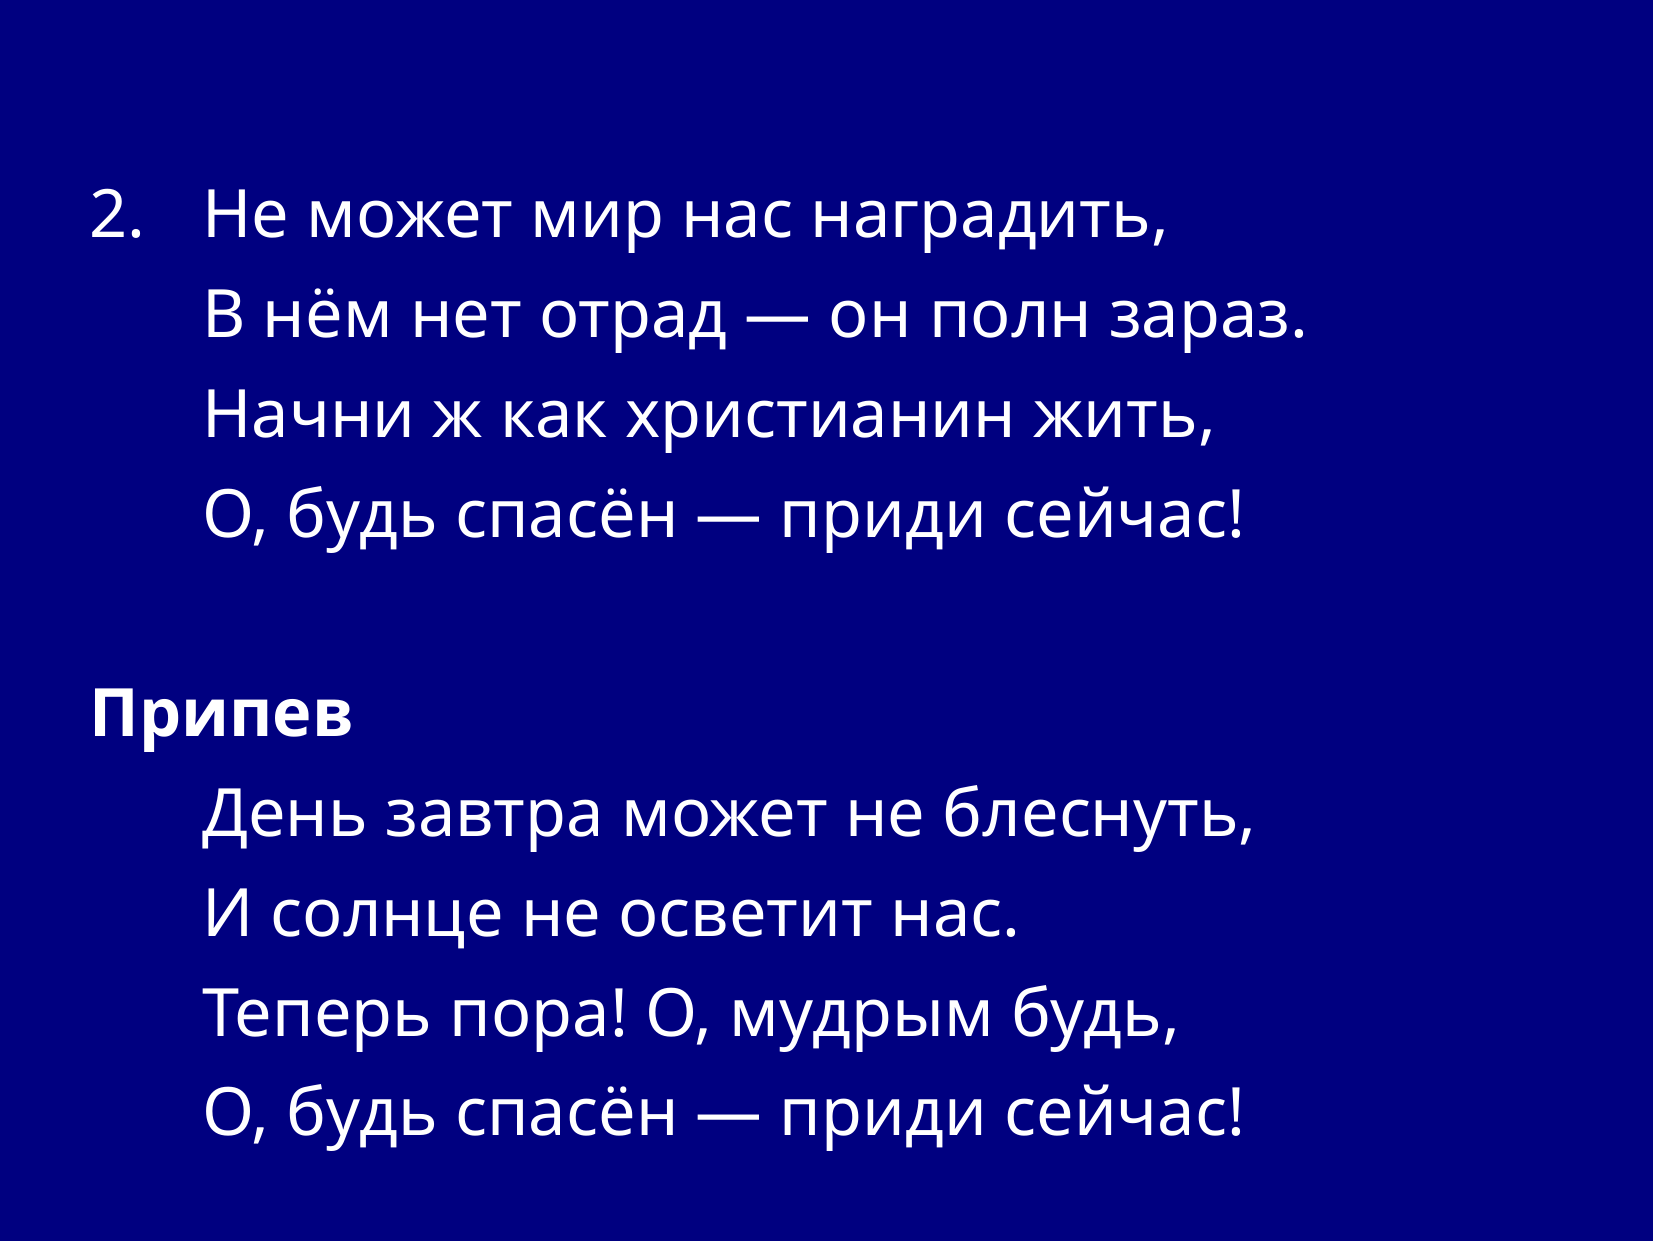

2.	Не может мир нас наградить,
	В нём нет отрад — он полн зараз.
	Начни ж как христианин жить,
	О, будь спасён — приди сейчас!
Припев
	День завтра может не блеснуть,
	И солнце не осветит нас.
	Теперь пора! О, мудрым будь,
	О, будь спасён — приди сейчас!